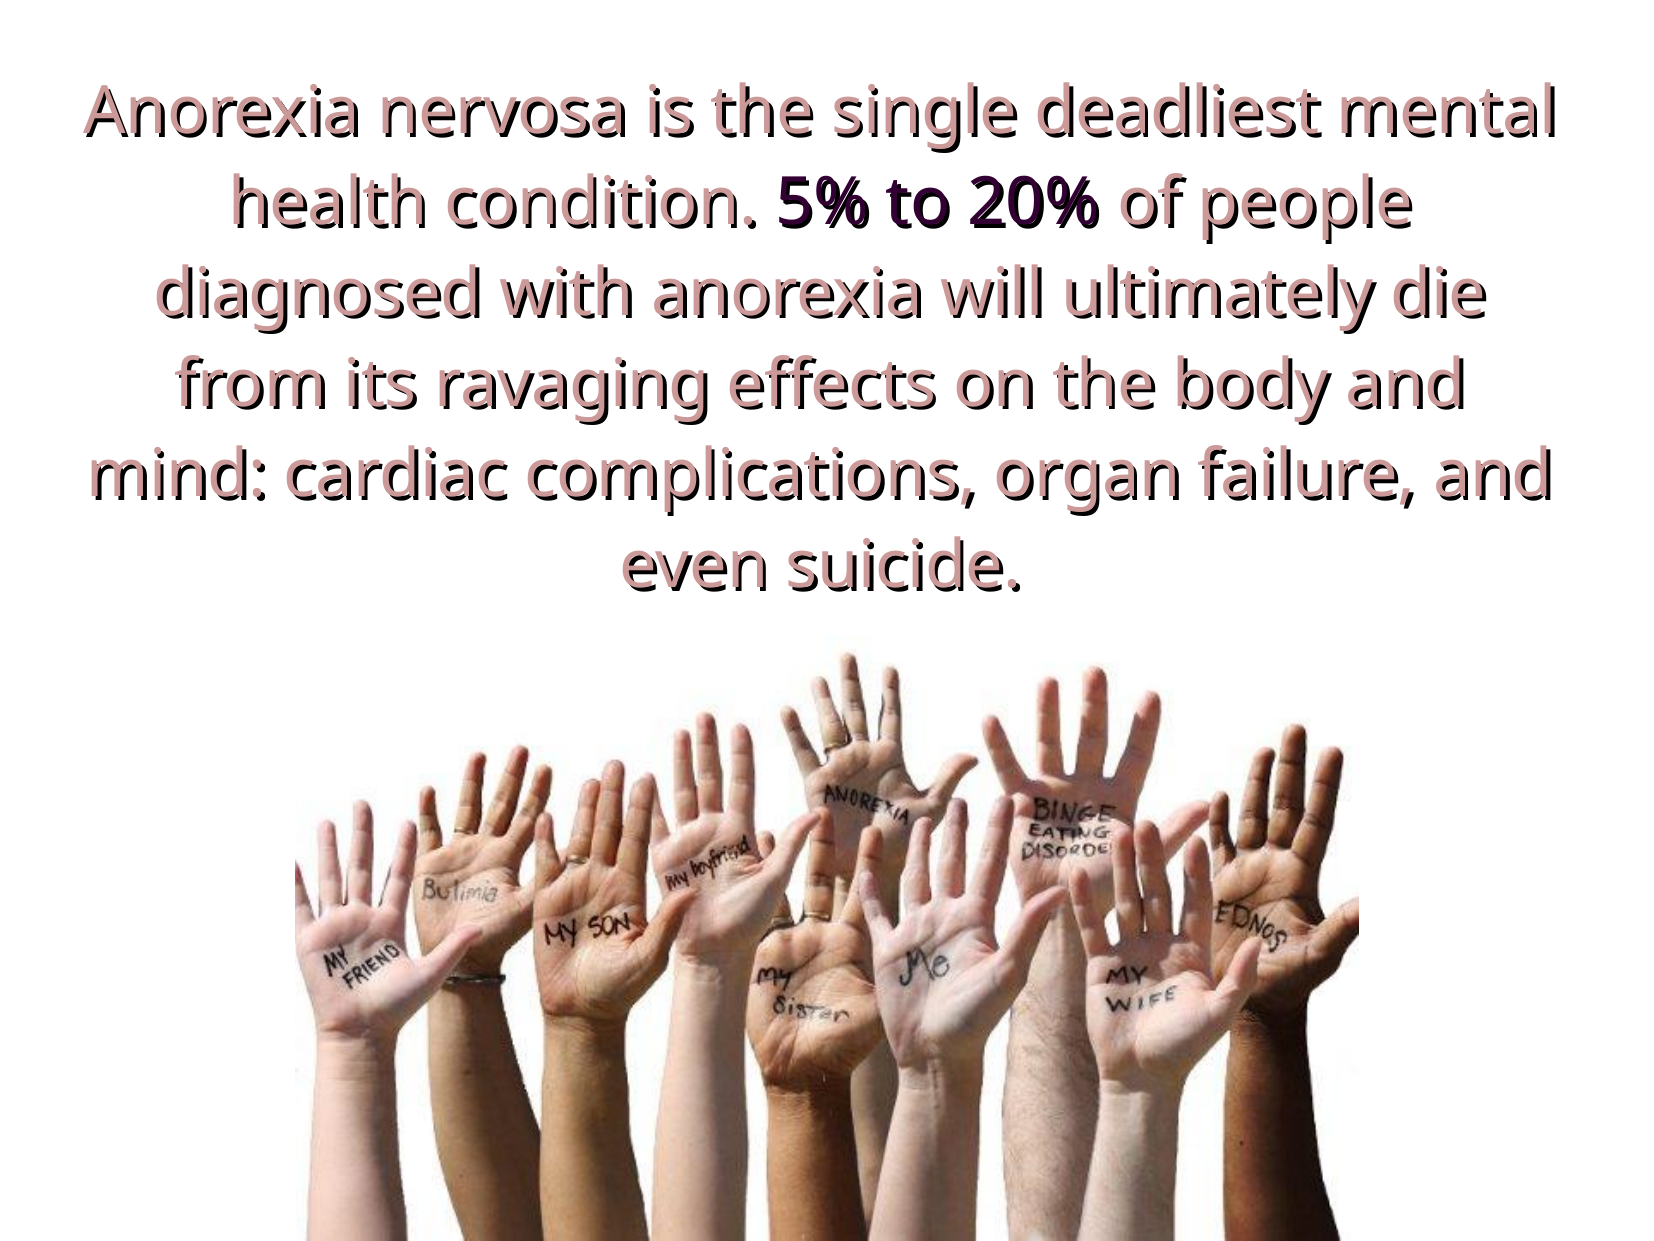

# Anorexia nervosa is the single deadliest mental health condition. 5% to 20% of people diagnosed with anorexia will ultimately die from its ravaging effects on the body and mind: cardiac complications, organ failure, and even suicide.